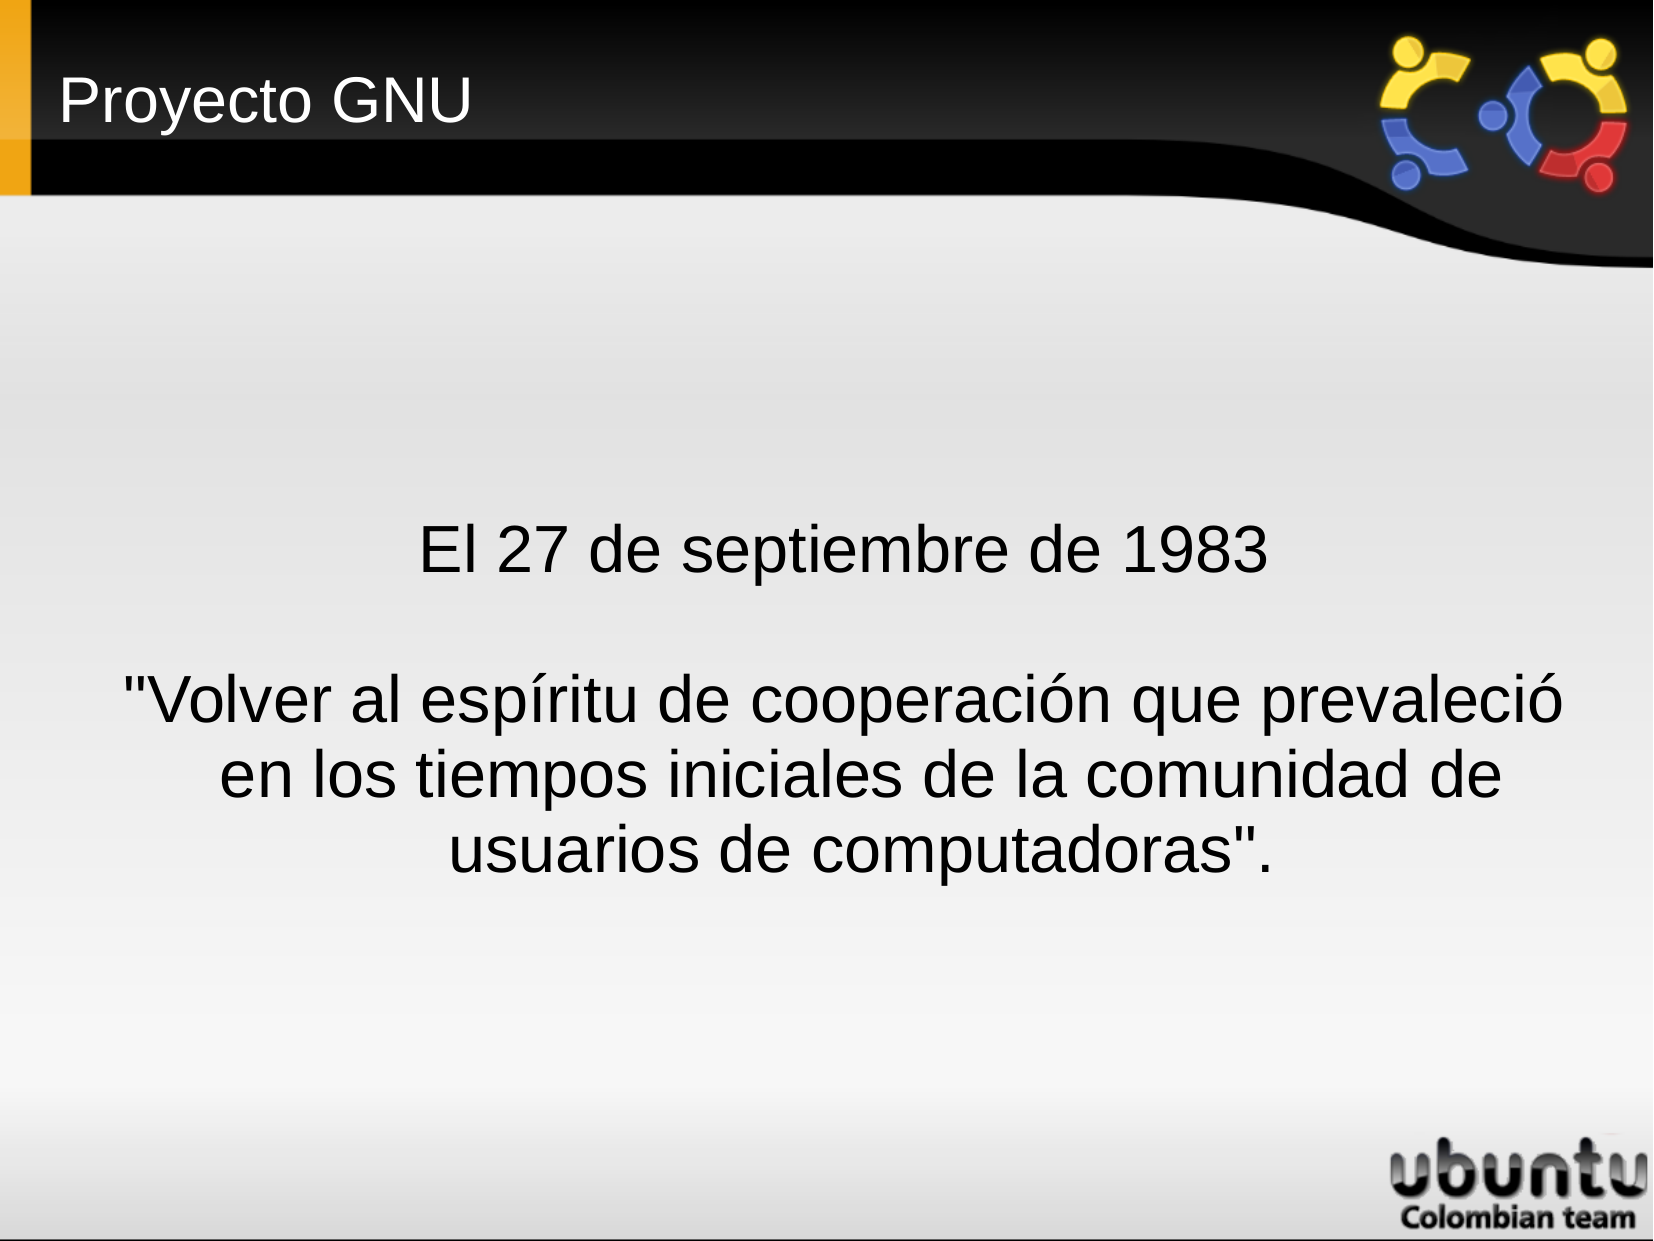

# Proyecto GNU
El 27 de septiembre de 1983
"Volver al espíritu de cooperación que prevaleció en los tiempos iniciales de la comunidad de usuarios de computadoras".